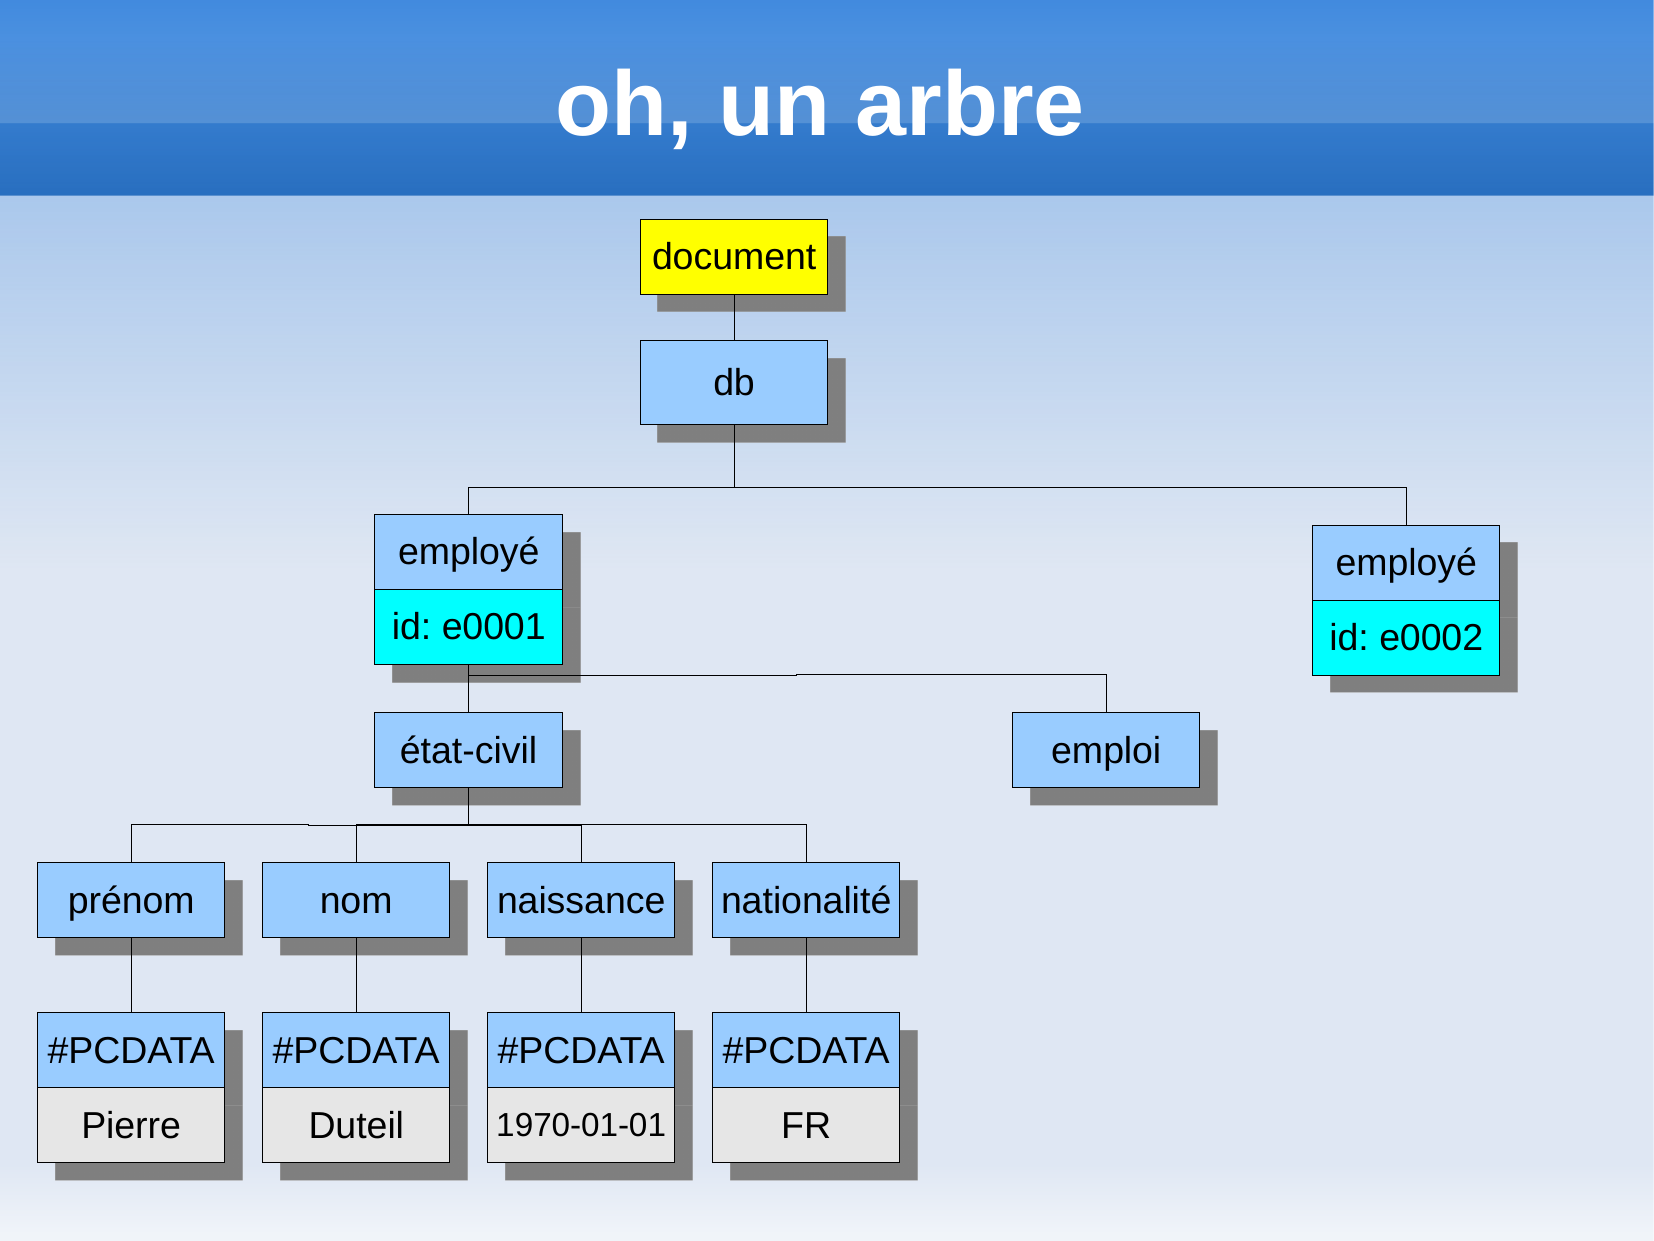

# oh, un arbre
document
db
employé
employé
id: e0001
id: e0002
état-civil
emploi
prénom
nom
naissance
nationalité
#PCDATA
#PCDATA
#PCDATA
#PCDATA
Pierre
Duteil
1970-01-01
FR